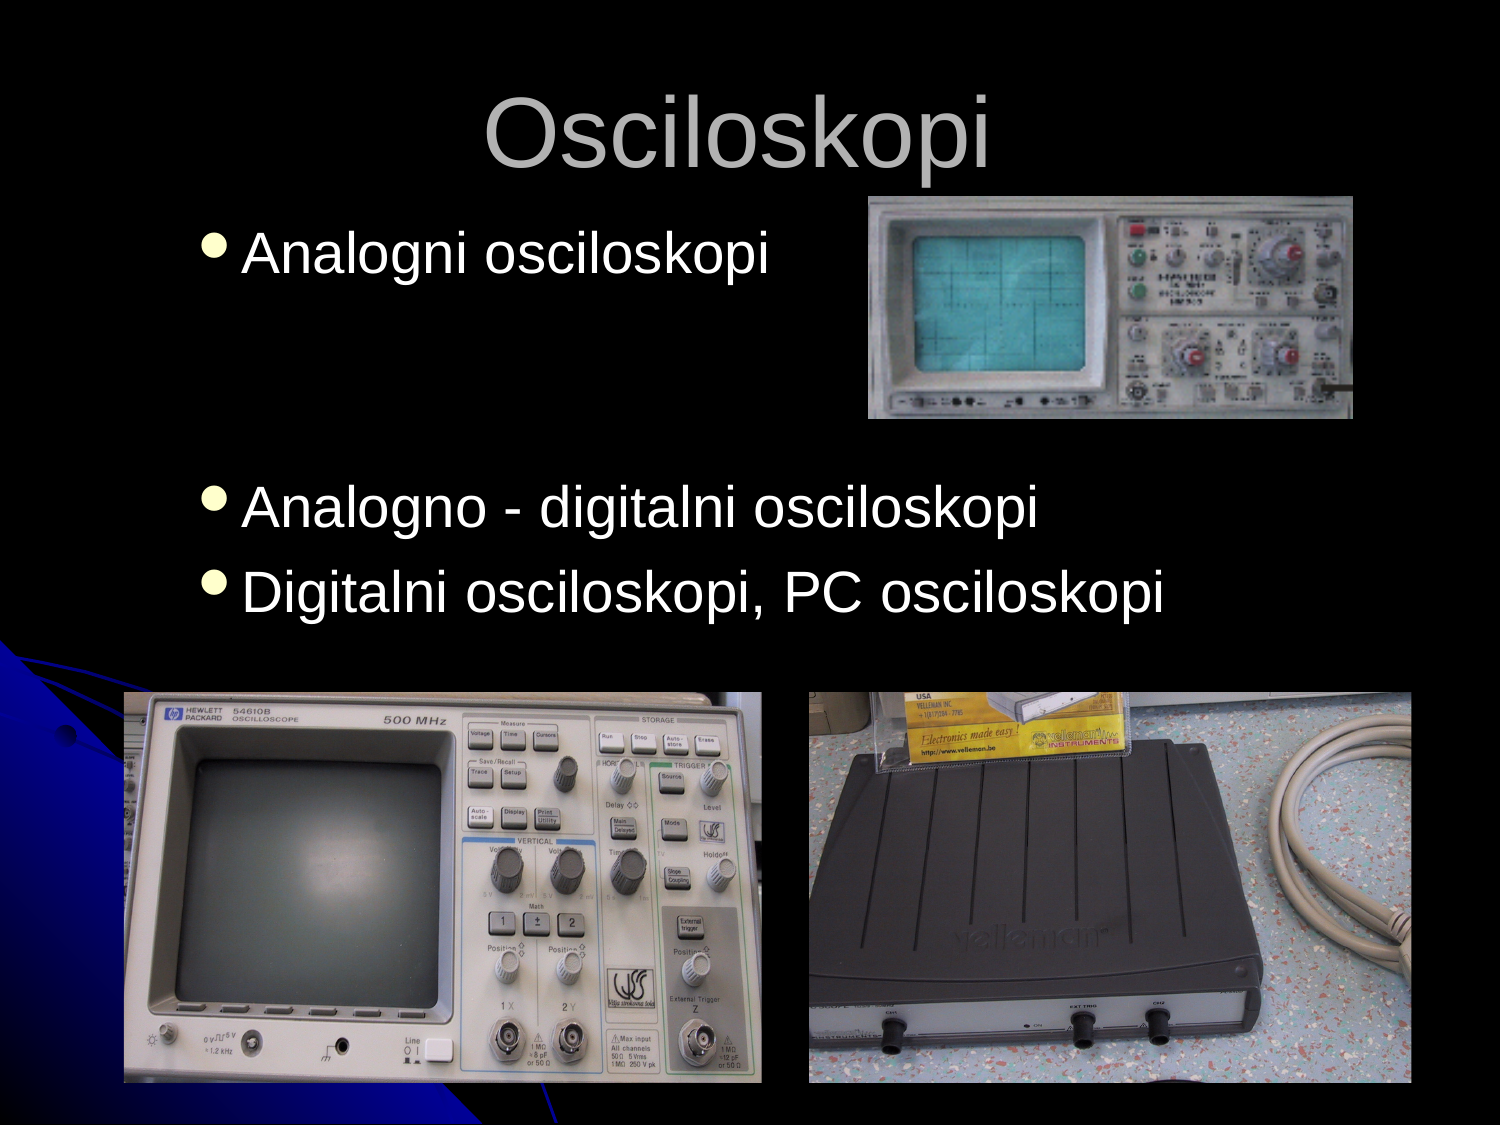

# Osciloskopi
Analogni osciloskopi
Analogno - digitalni osciloskopi
Digitalni osciloskopi, PC osciloskopi